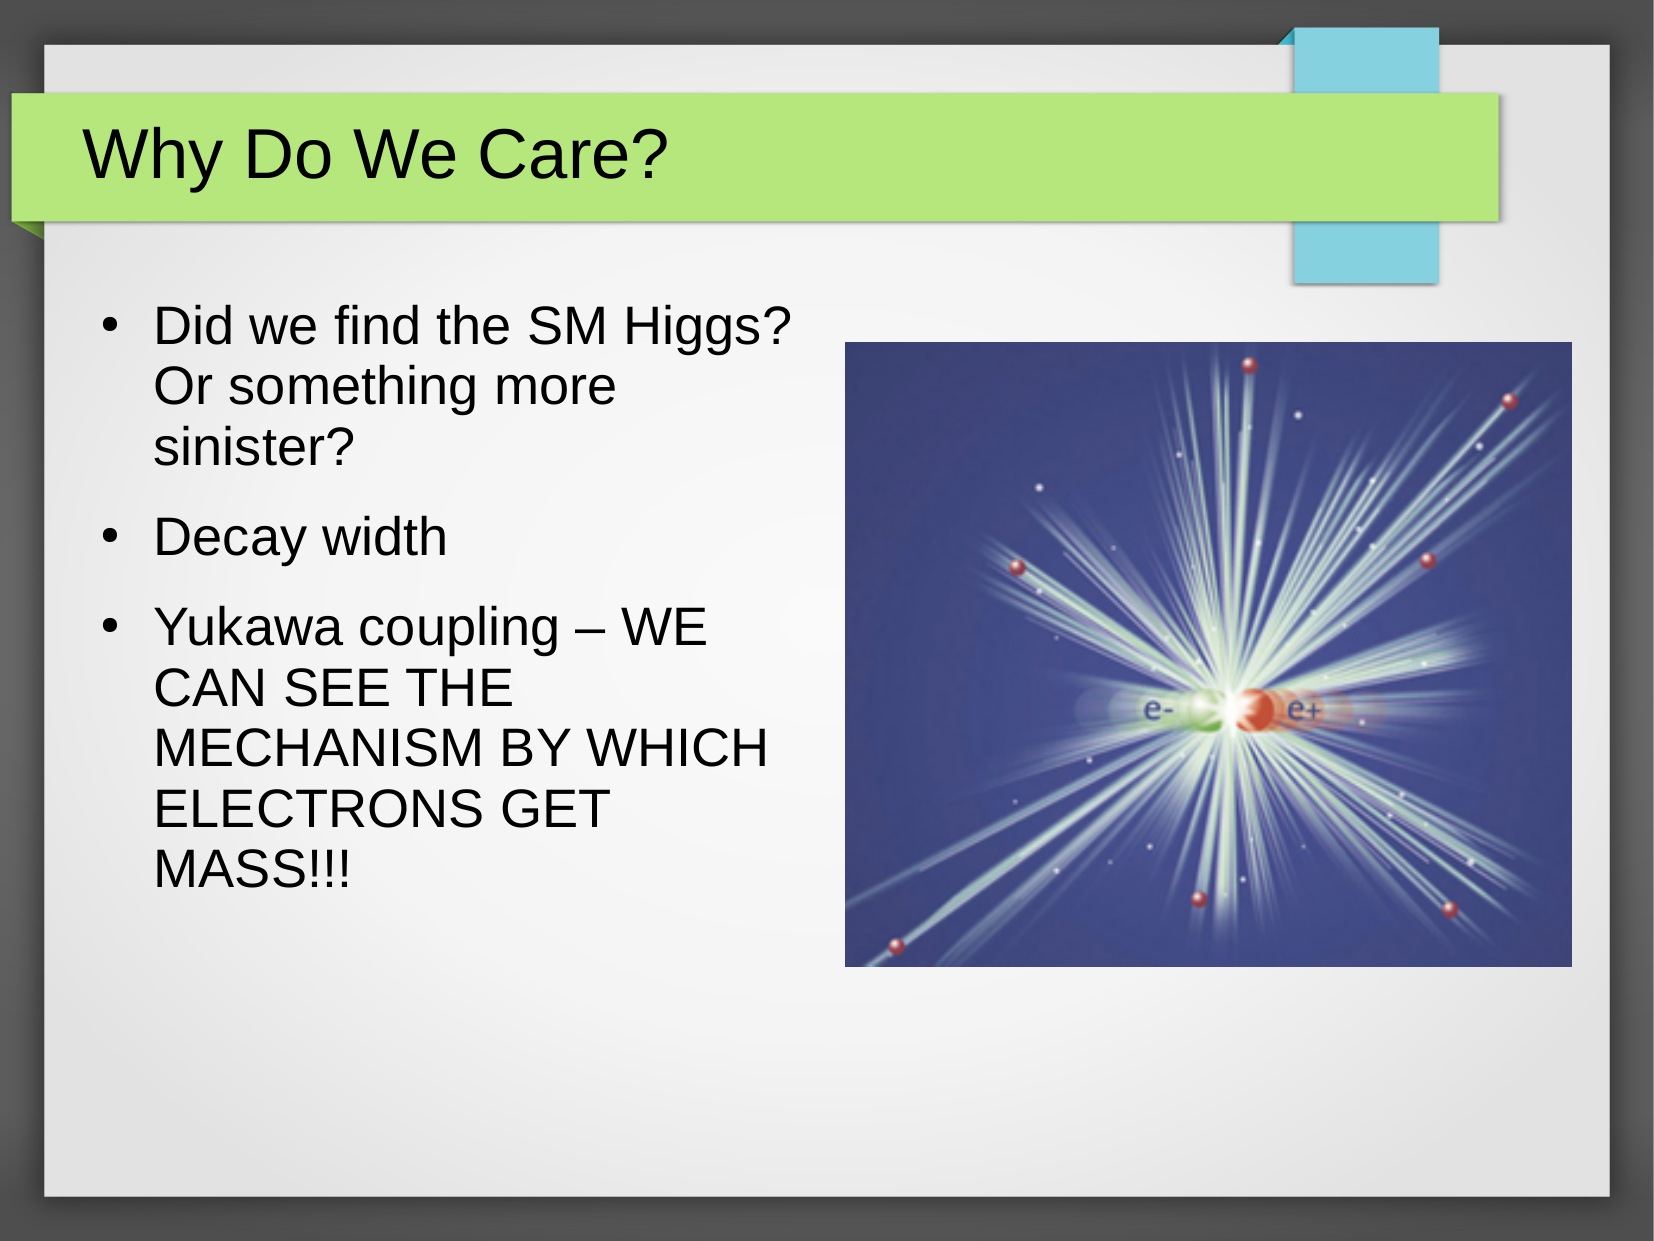

# Why Do We Care?
Did we find the SM Higgs? Or something more sinister?
Decay width
Yukawa coupling – WE CAN SEE THE MECHANISM BY WHICH ELECTRONS GET MASS!!!